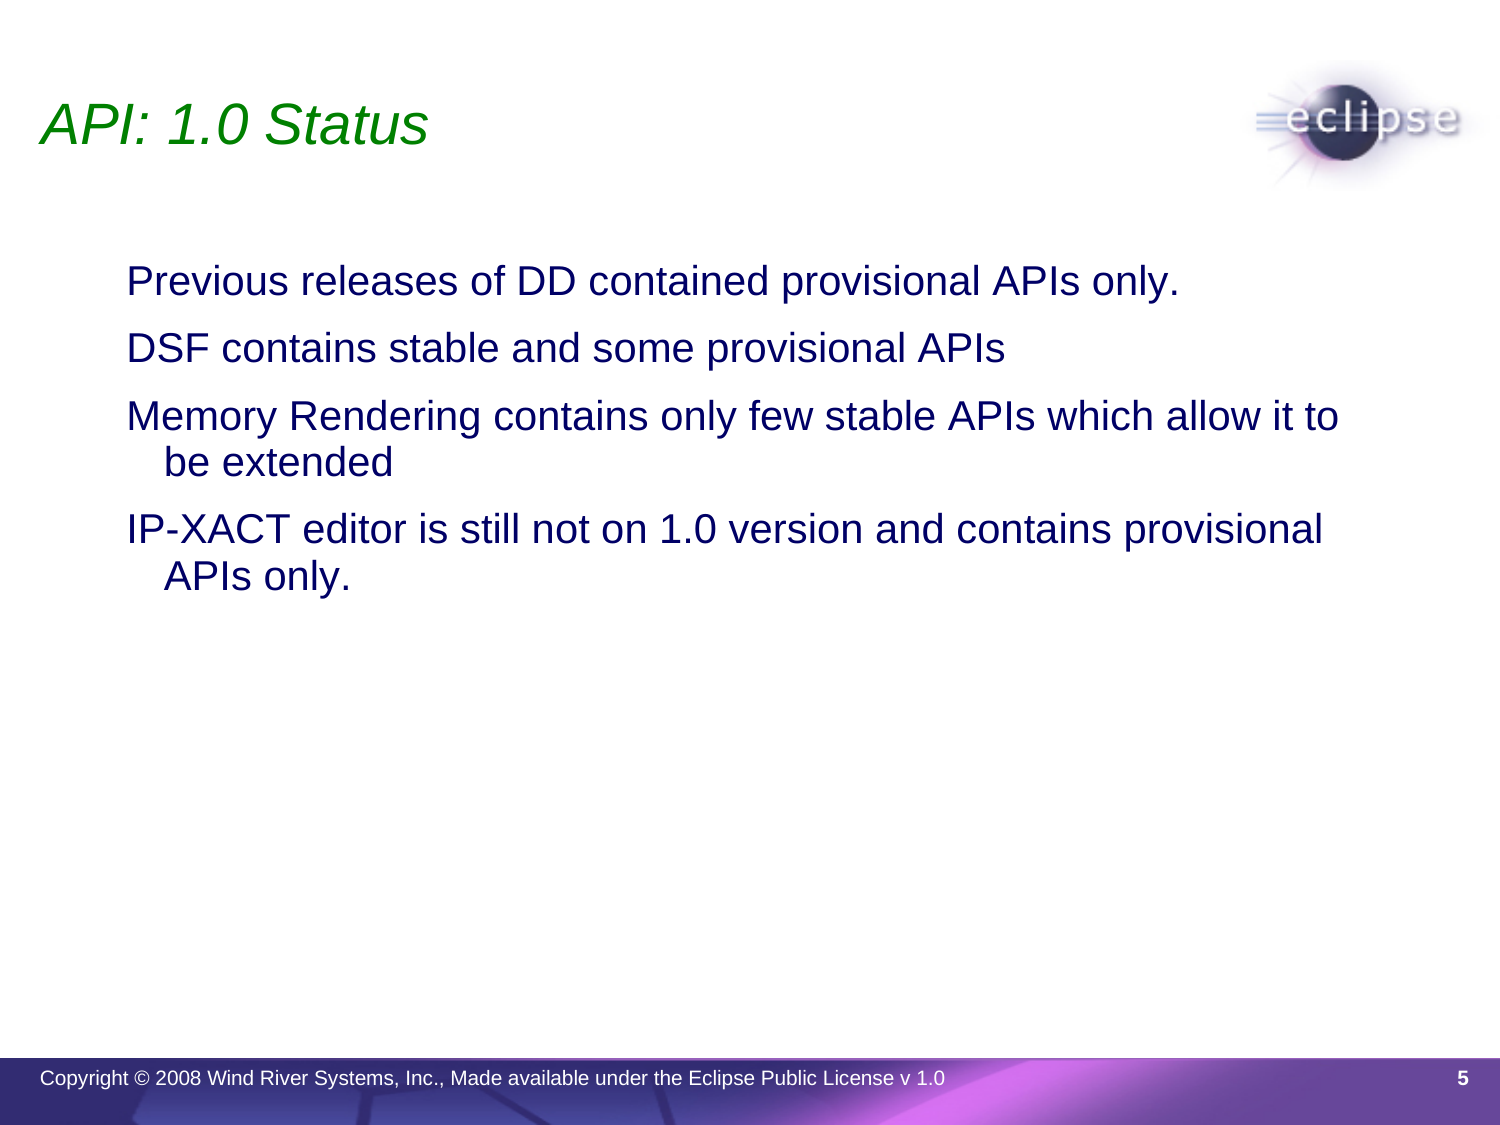

# API: 1.0 Status
Previous releases of DD contained provisional APIs only.
DSF contains stable and some provisional APIs
Memory Rendering contains only few stable APIs which allow it to be extended
IP-XACT editor is still not on 1.0 version and contains provisional APIs only.